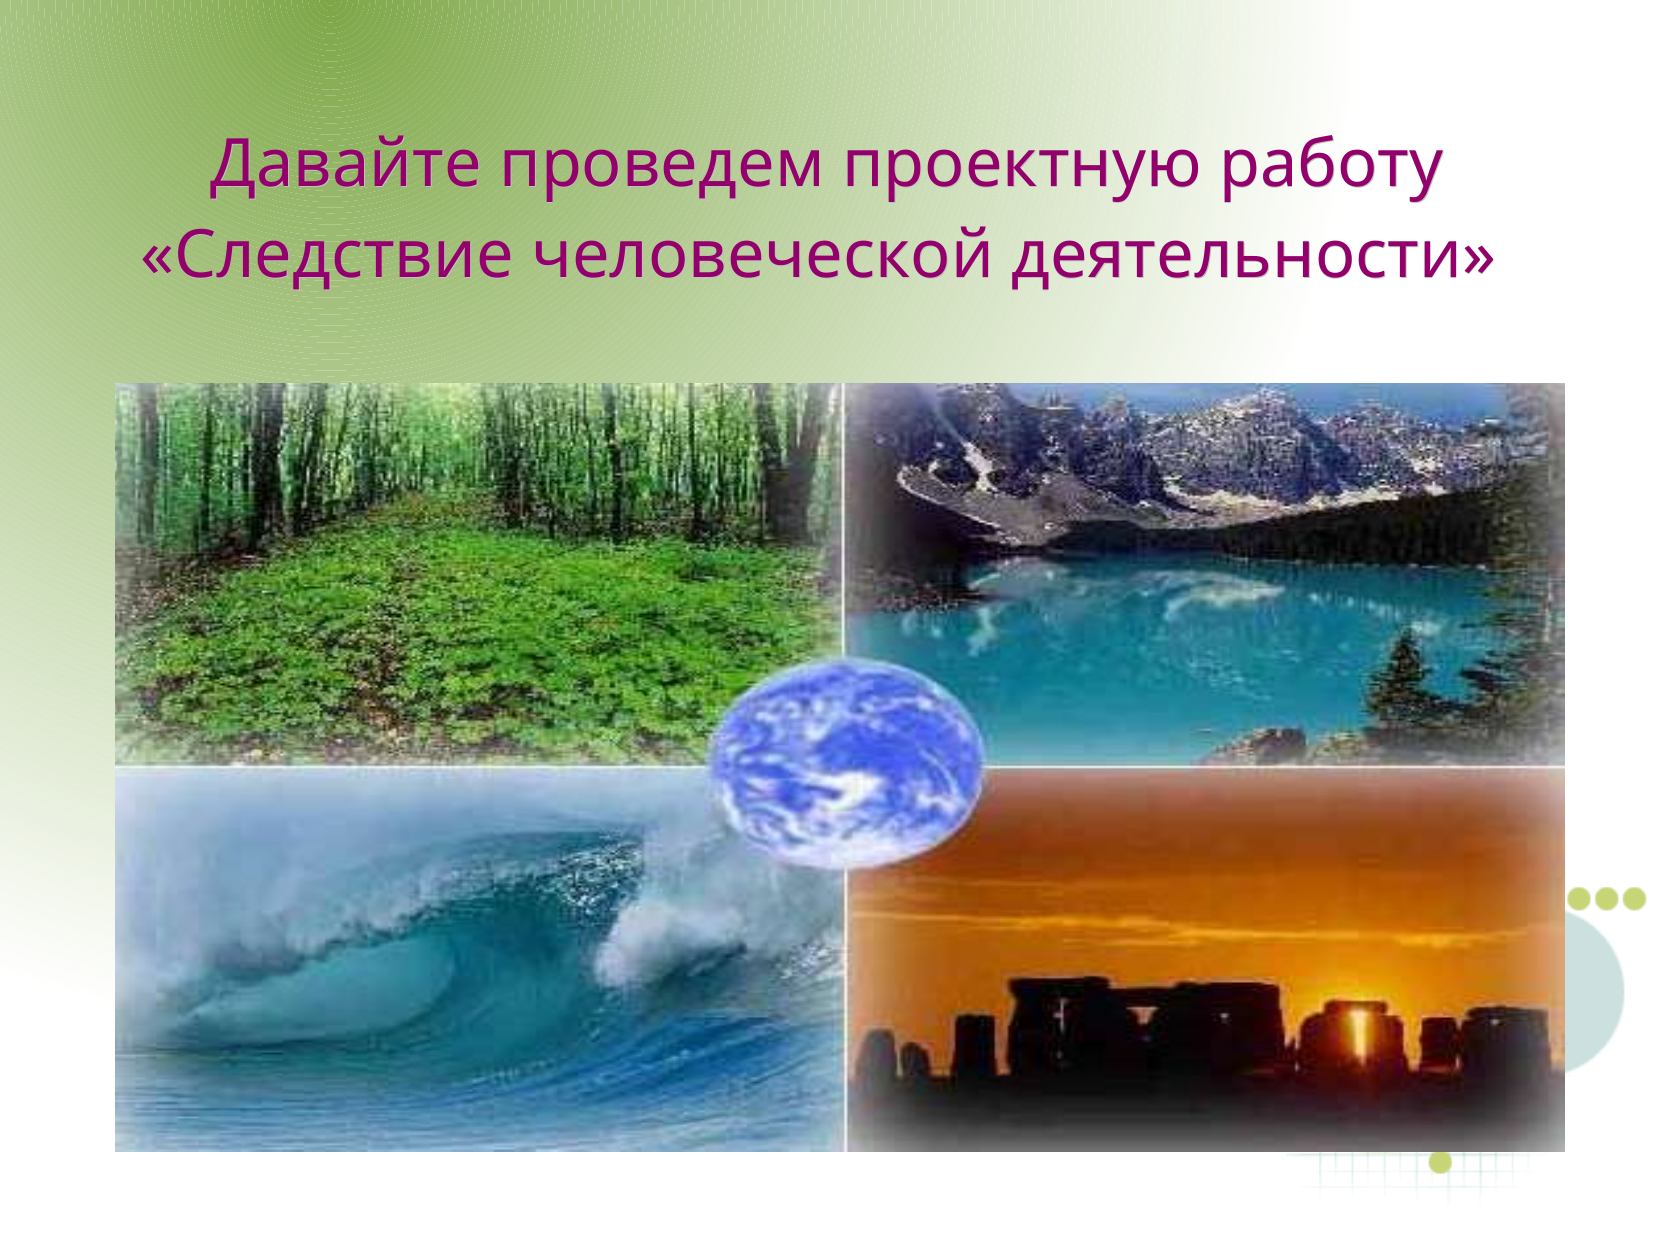

# Давайте проведем проектную работу «Следствие человеческой деятельности»